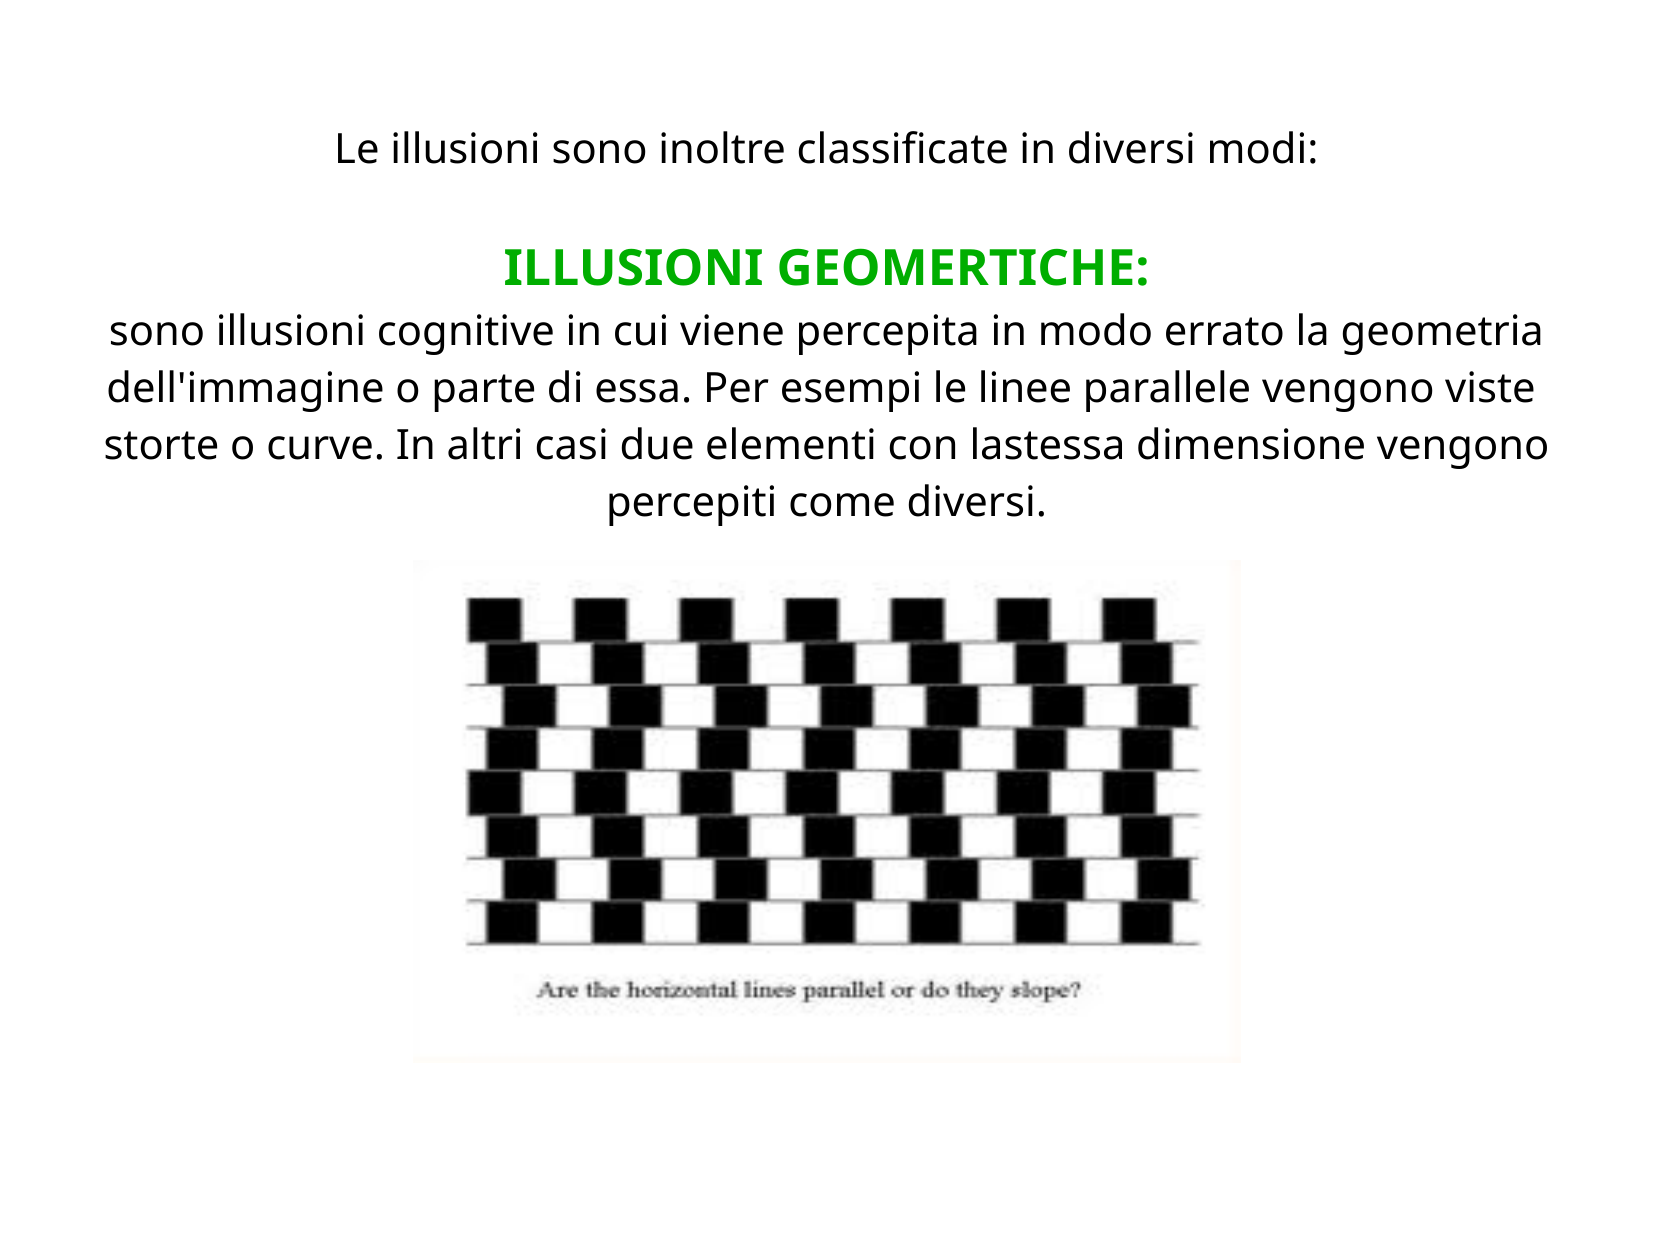

# Le illusioni sono inoltre classificate in diversi modi:
ILLUSIONI GEOMERTICHE:
 sono illusioni cognitive in cui viene percepita in modo errato la geometria dell'immagine o parte di essa. Per esempi le linee parallele vengono viste storte o curve. In altri casi due elementi con lastessa dimensione vengono percepiti come diversi.